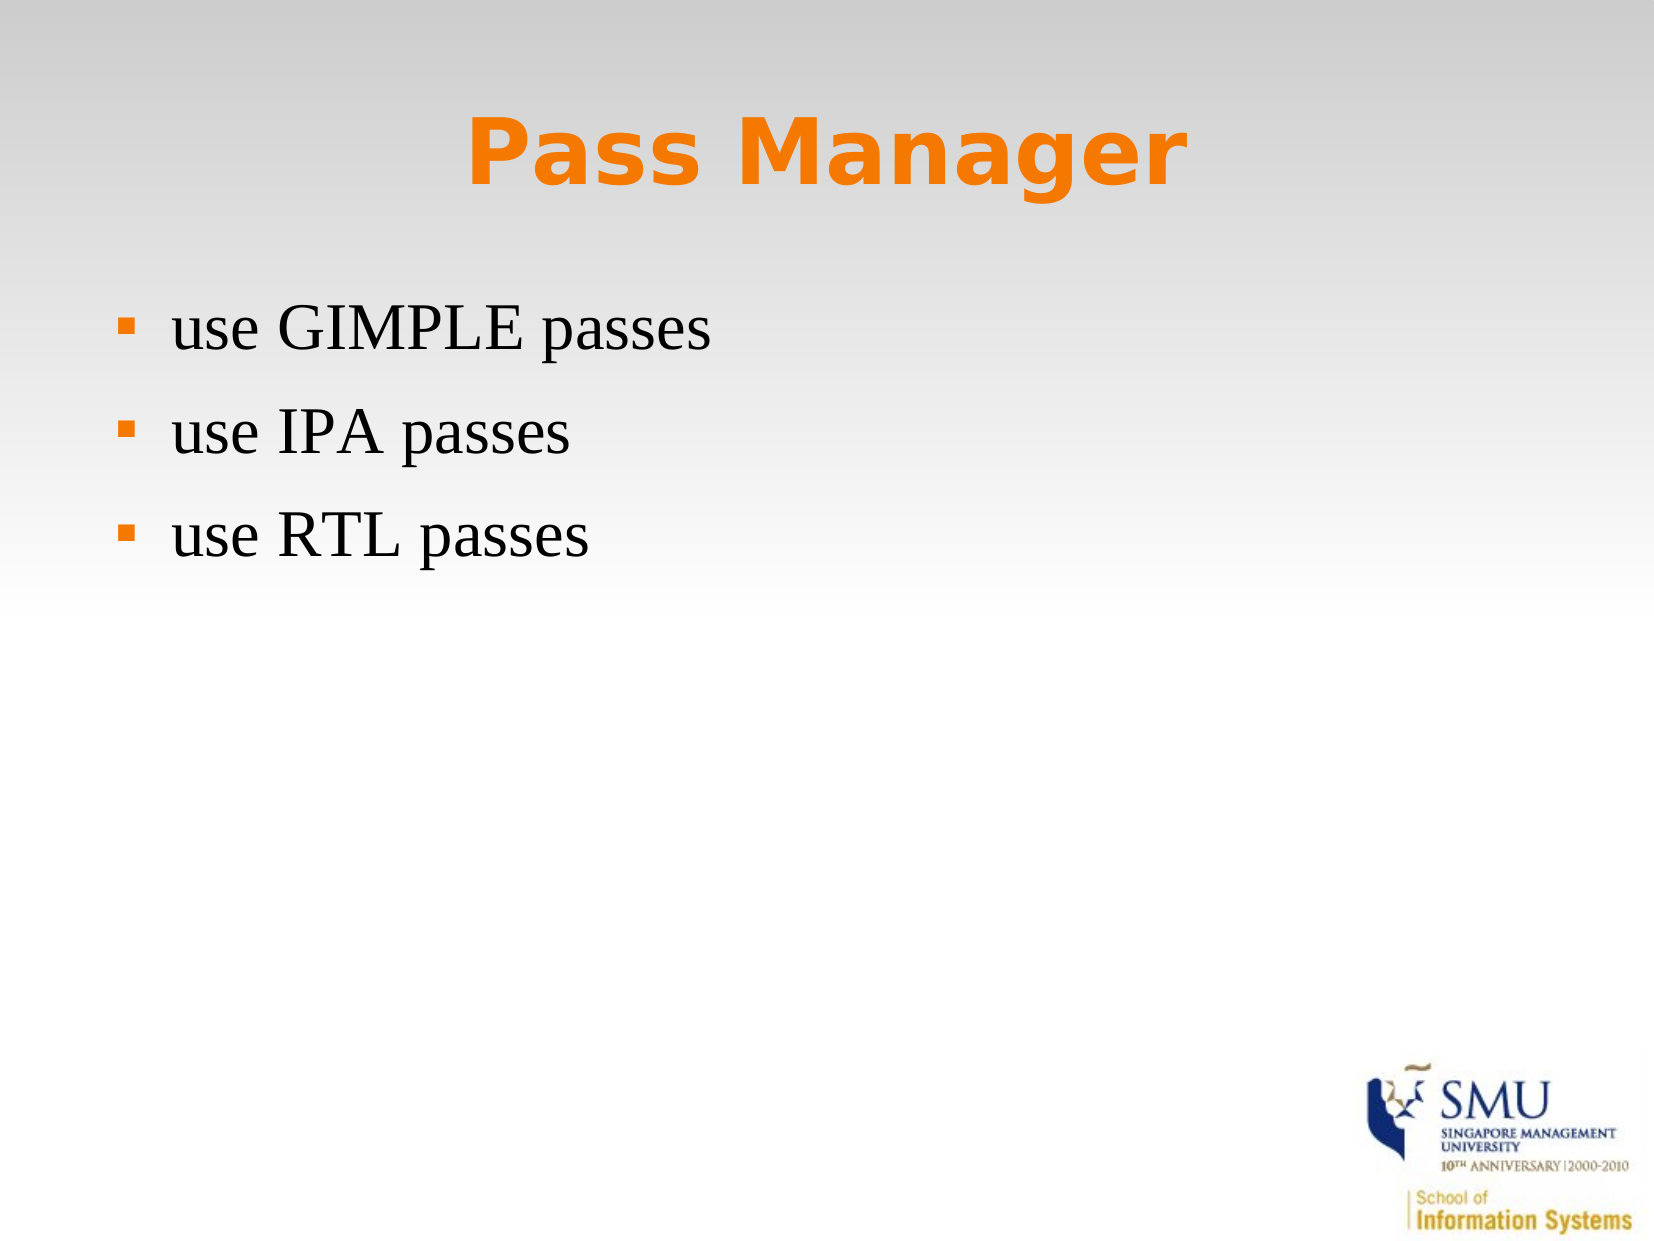

# Pass Manager
use GIMPLE passes
use IPA passes
use RTL passes